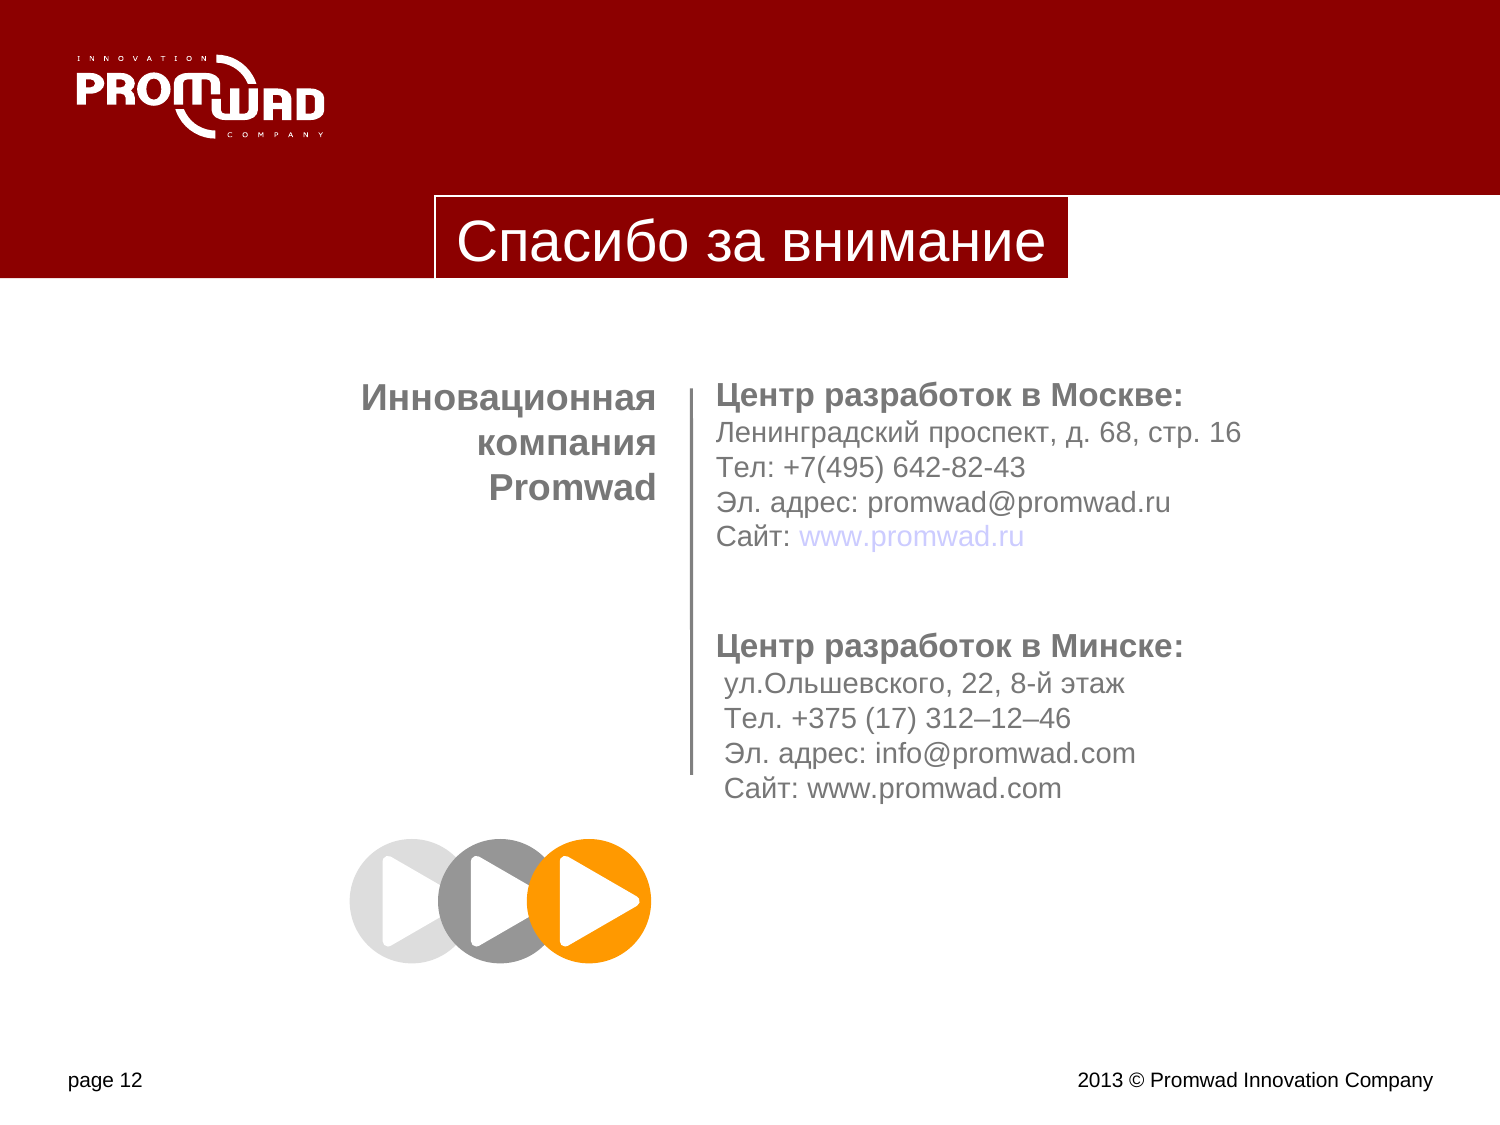

Спасибо за внимание
Инновационная
компания
Promwad
Центр разработок в Москве:
Ленинградский проспект, д. 68, стр. 16
Тел: +7(495) 642-82-43
Эл. адрес: promwad@promwad.ru
Сайт: www.promwad.ru
Центр разработок в Минске:
 ул.Ольшевского, 22, 8-й этаж
 Тел. +375 (17) 312–12–46
 Эл. адрес: info@promwad.com
 Сайт: www.promwad.com
2013 © Promwad Innovation Company